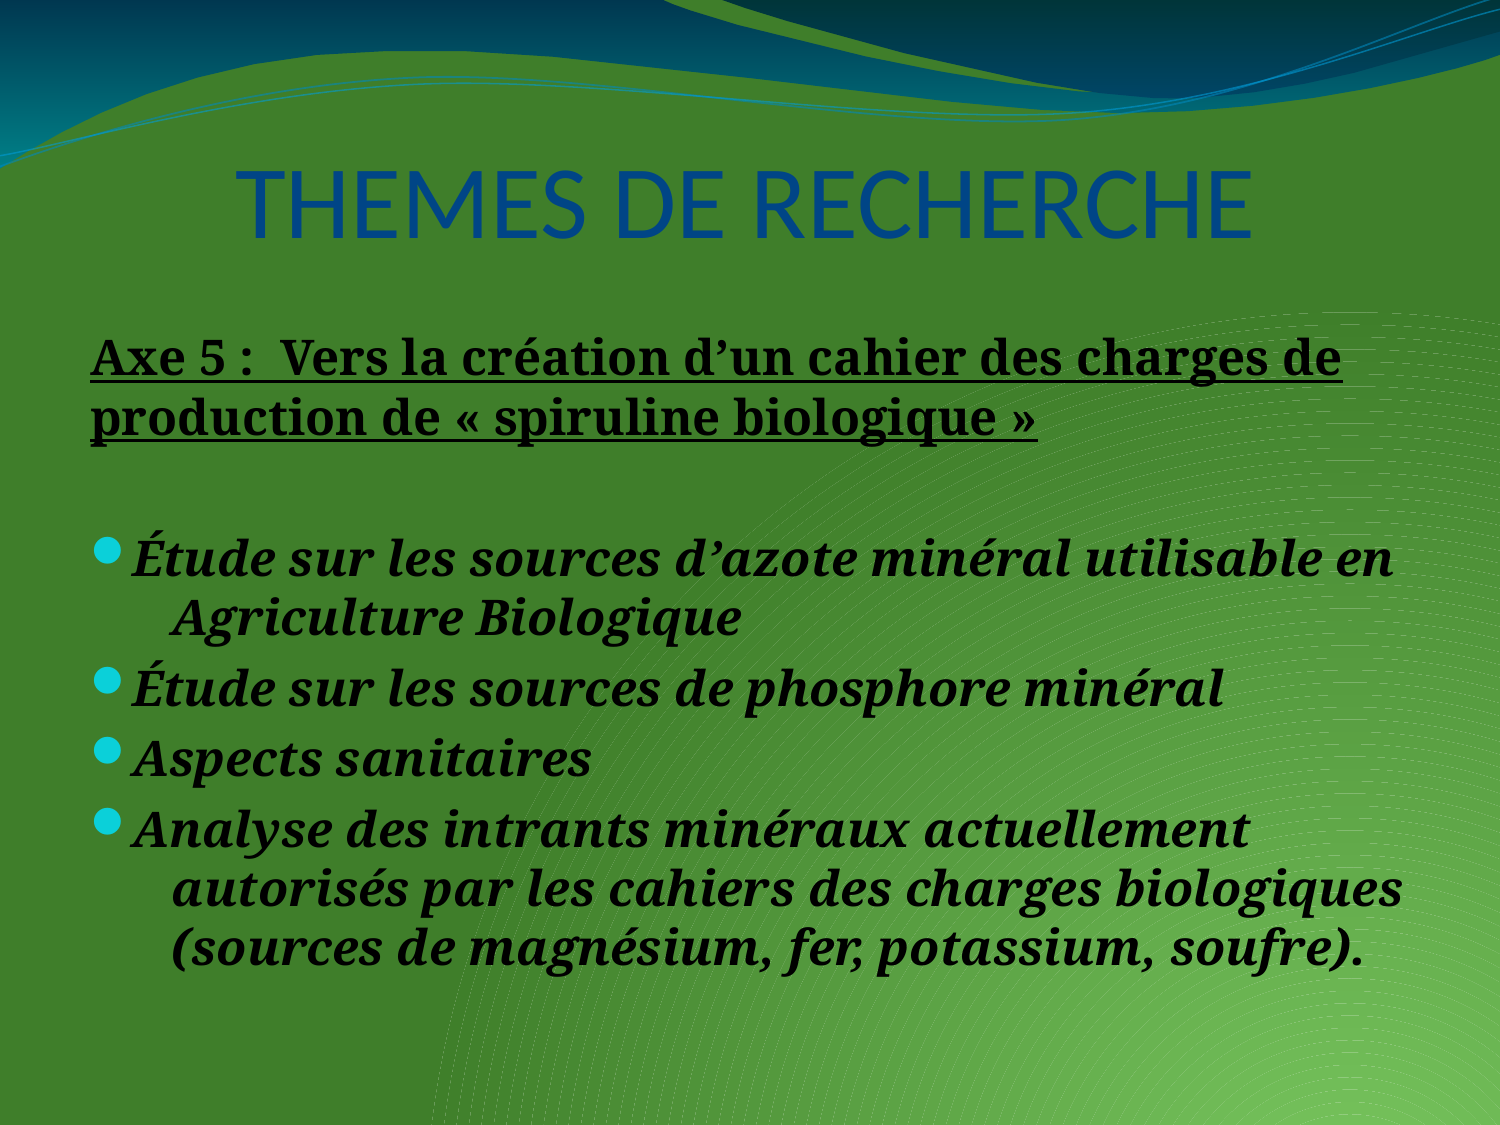

THEMES DE RECHERCHE
# Axe 5 : Vers la création d’un cahier des charges de production de « spiruline biologique »
Étude sur les sources d’azote minéral utilisable en Agriculture Biologique
Étude sur les sources de phosphore minéral
Aspects sanitaires
Analyse des intrants minéraux actuellement autorisés par les cahiers des charges biologiques (sources de magnésium, fer, potassium, soufre).